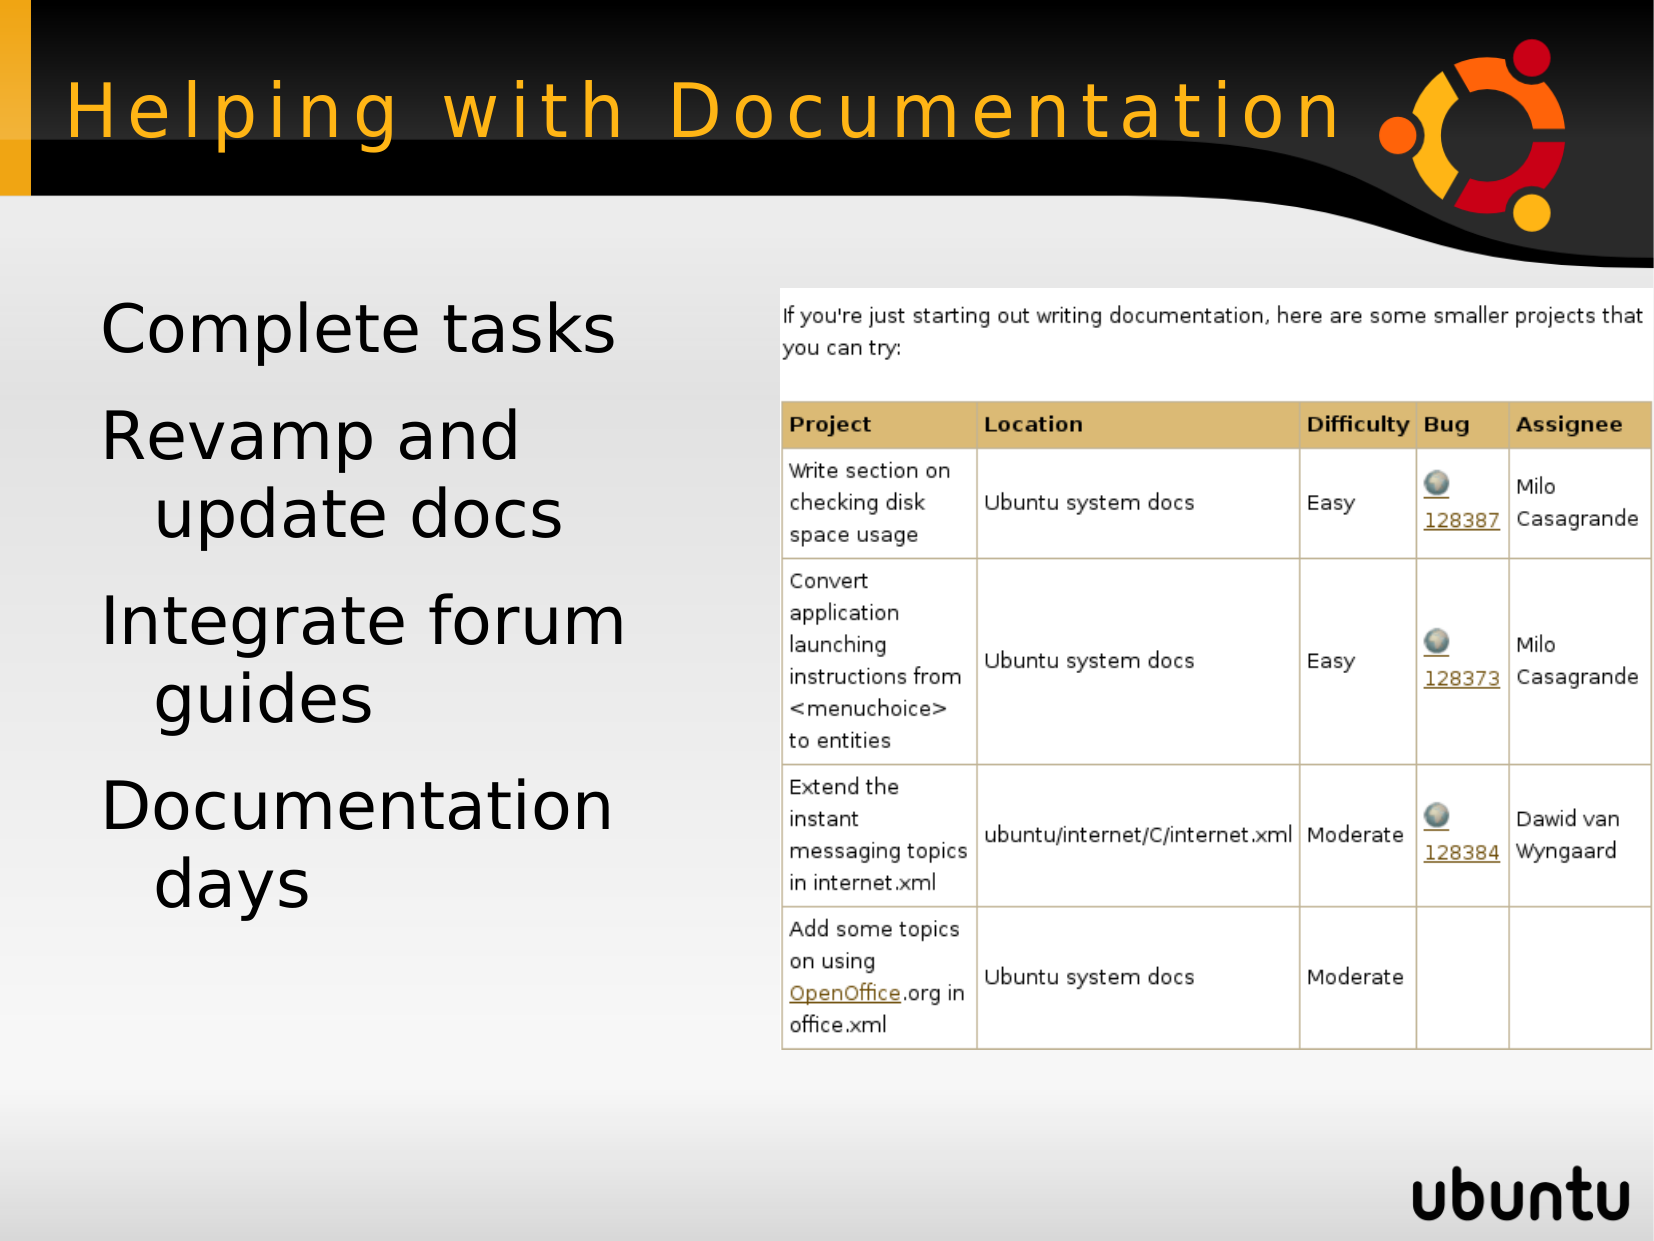

# Helping with Documentation
Complete tasks
Revamp and update docs
Integrate forum guides
Documentation days